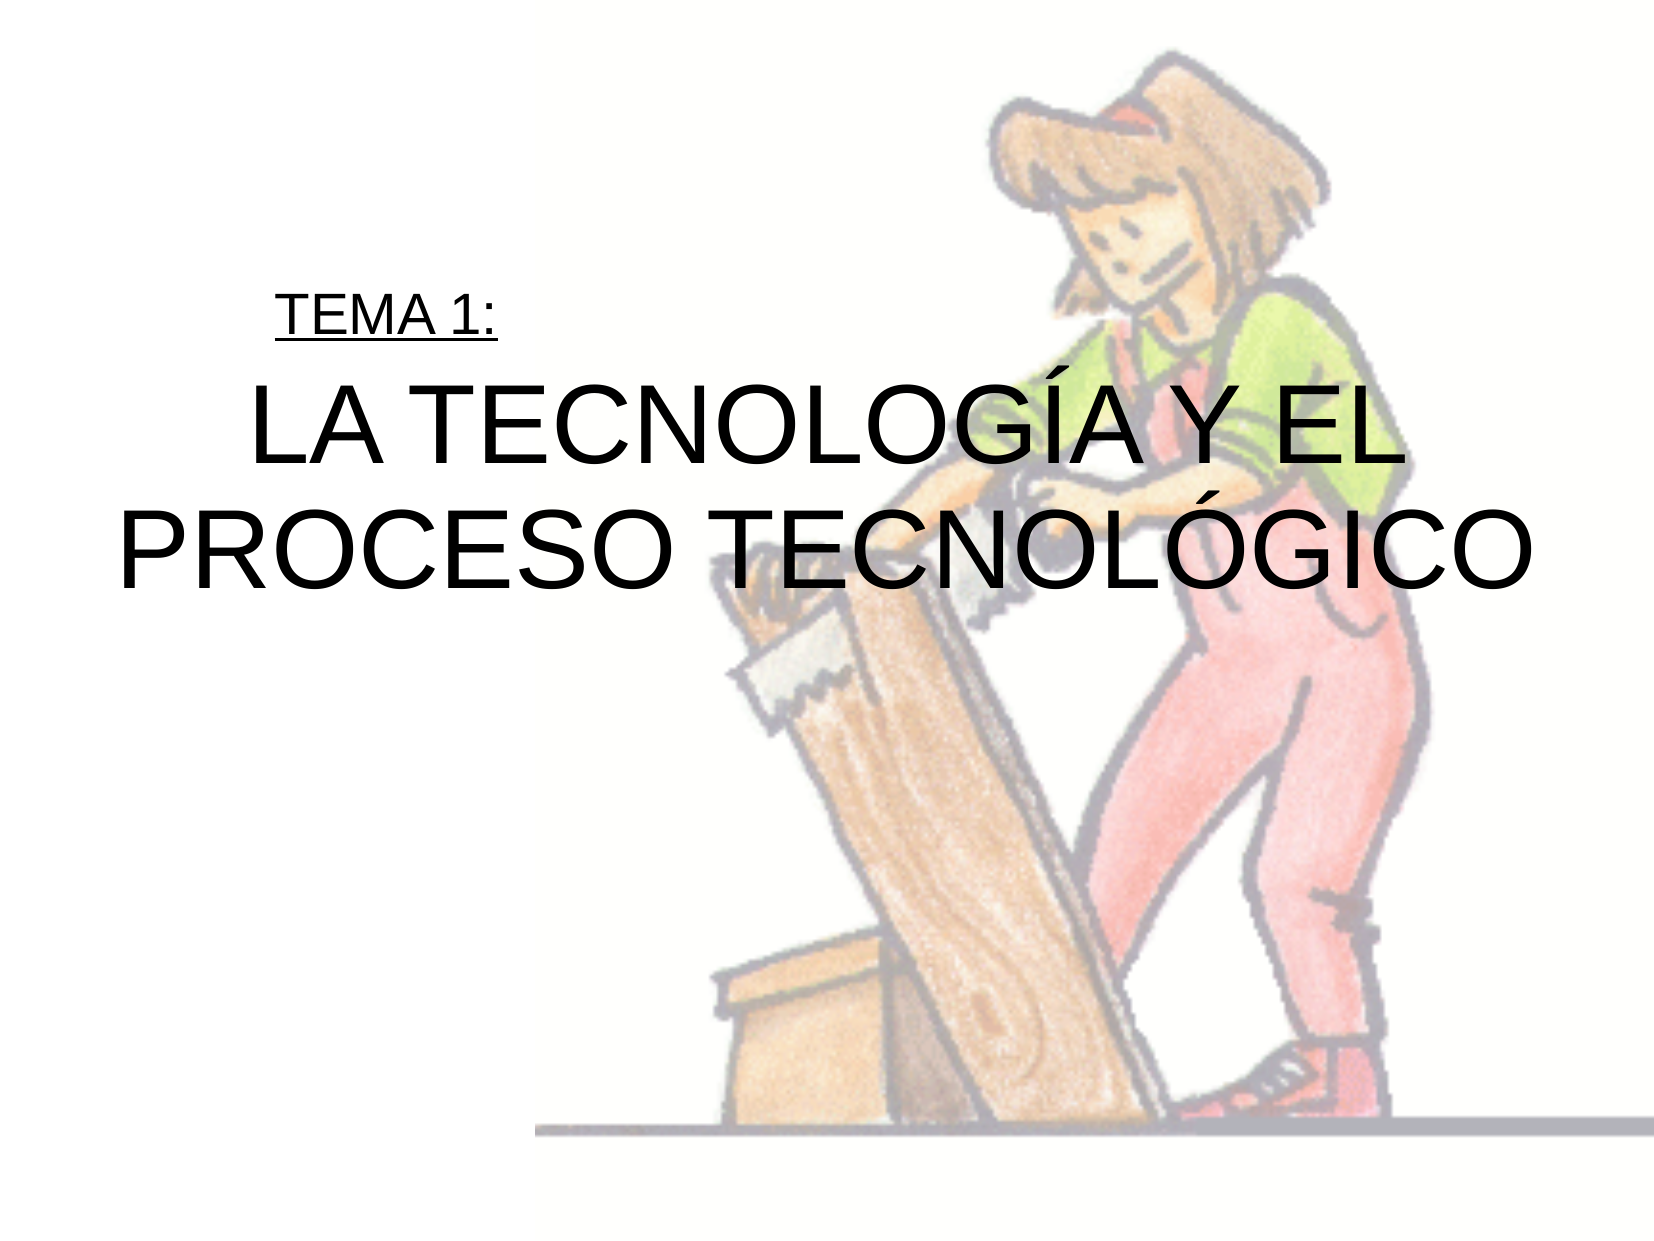

TEMA 1:
LA TECNOLOGÍA Y EL PROCESO TECNOLÓGICO